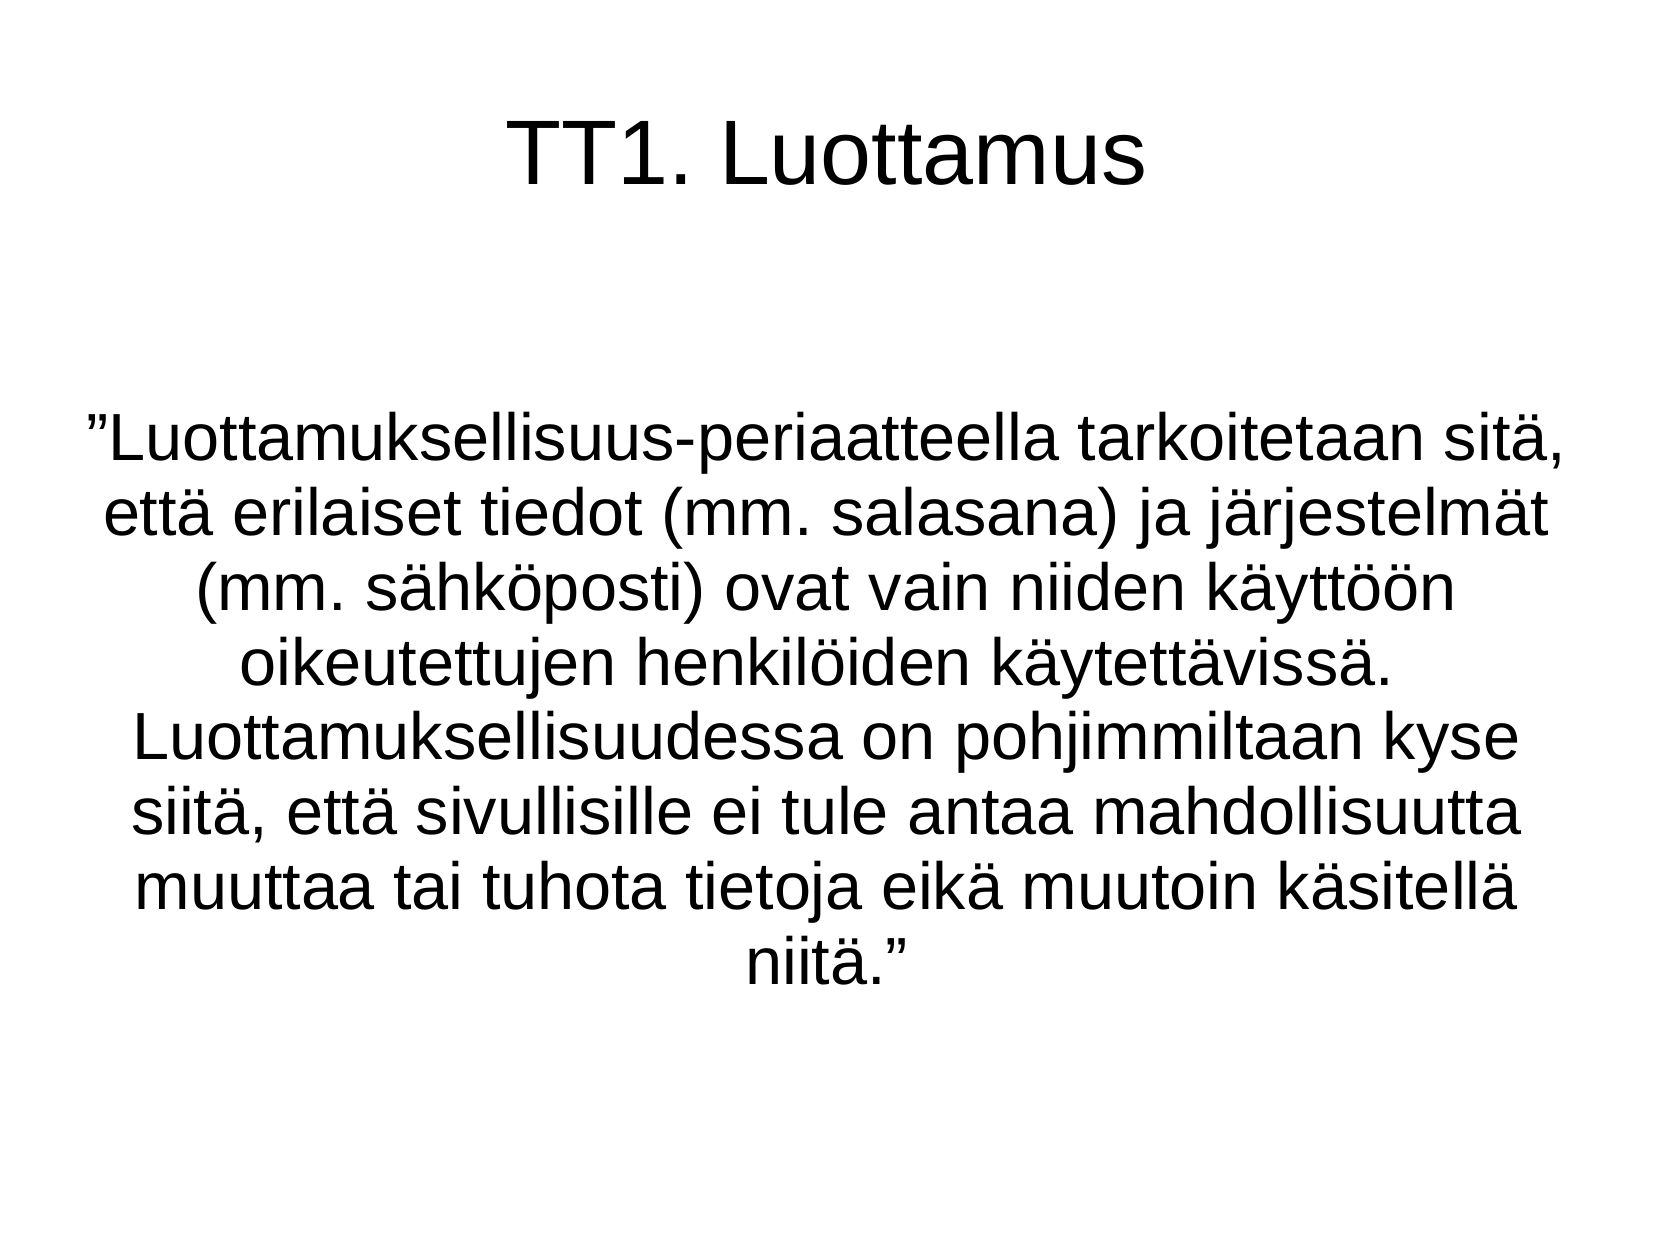

# TT1. Luottamus
”Luottamuksellisuus-periaatteella tarkoitetaan sitä, että erilaiset tiedot (mm. salasana) ja järjestelmät (mm. sähköposti) ovat vain niiden käyttöön oikeutettujen henkilöiden käytettävissä. Luottamuksellisuudessa on pohjimmiltaan kyse siitä, että sivullisille ei tule antaa mahdollisuutta muuttaa tai tuhota tietoja eikä muutoin käsitellä niitä.”